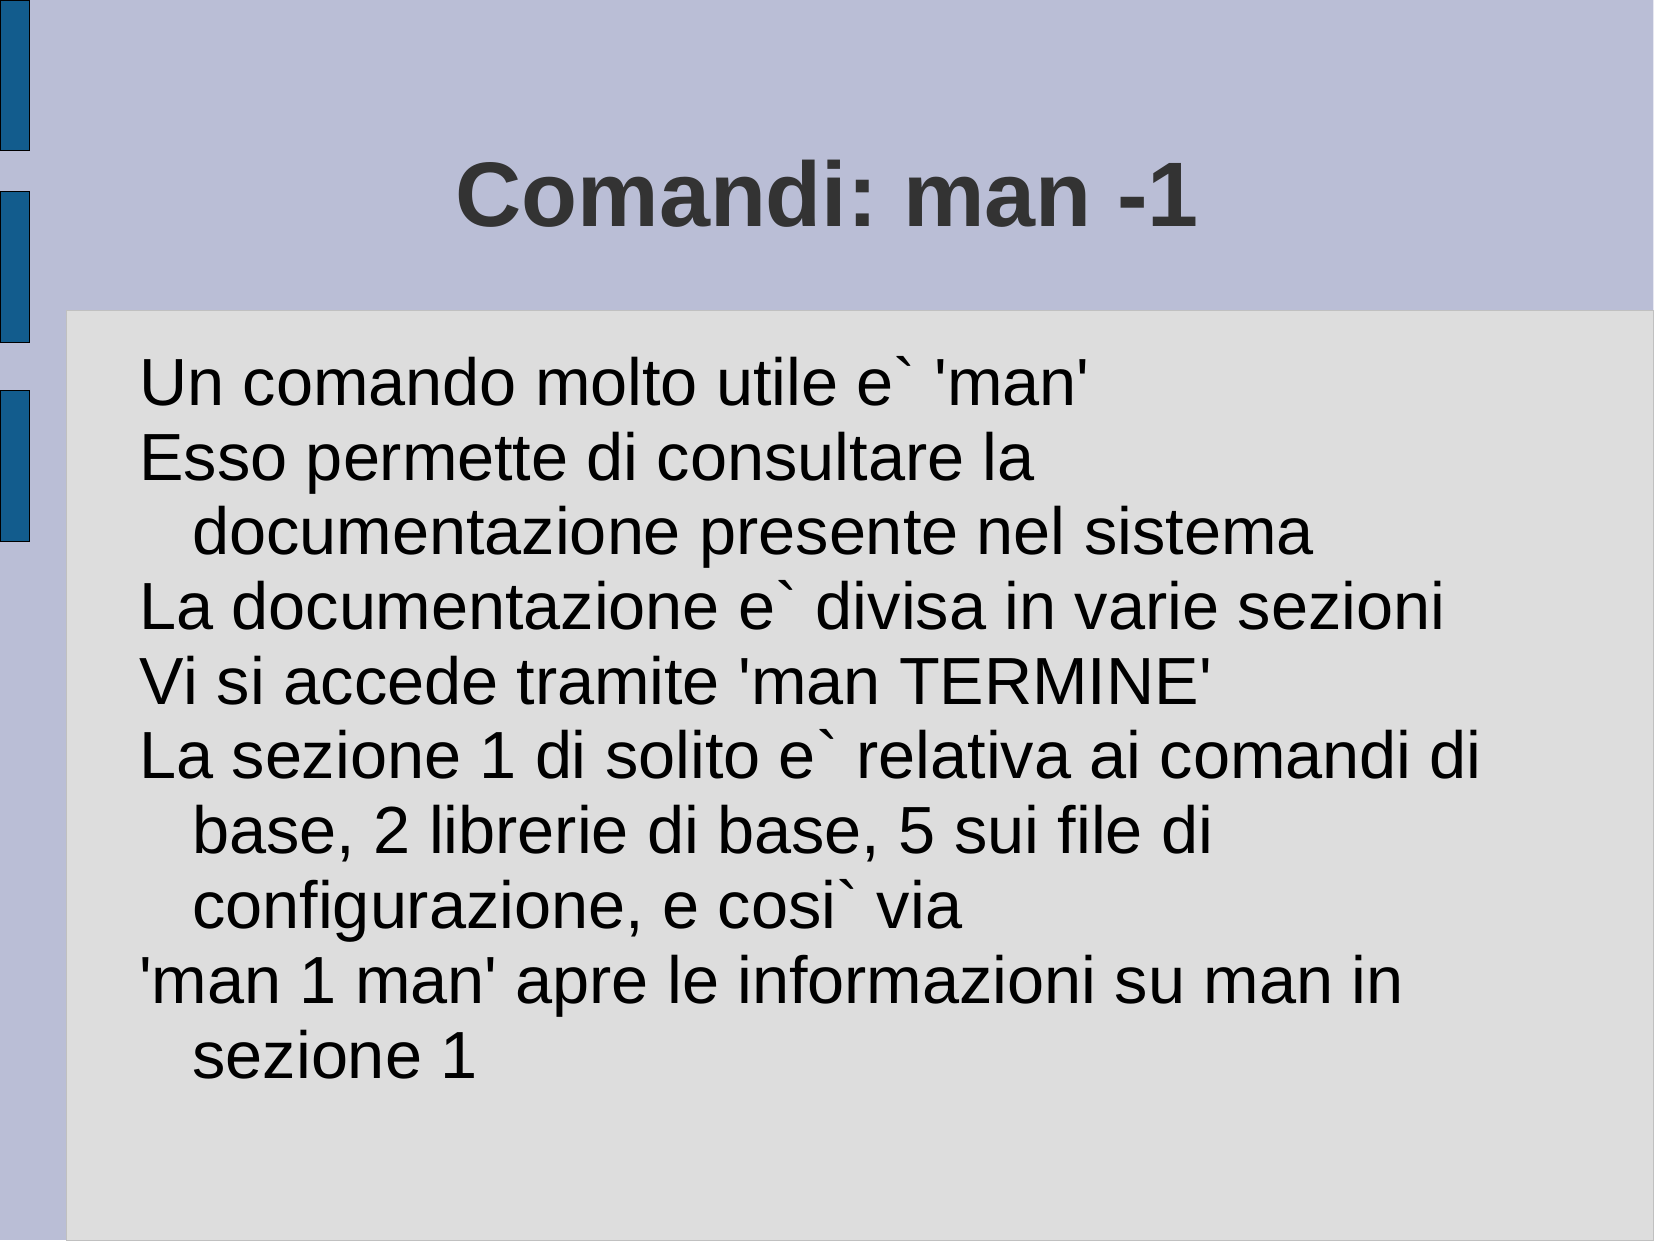

# Comandi: man -1
Un comando molto utile e` 'man'
Esso permette di consultare la documentazione presente nel sistema
La documentazione e` divisa in varie sezioni
Vi si accede tramite 'man TERMINE'
La sezione 1 di solito e` relativa ai comandi di base, 2 librerie di base, 5 sui file di configurazione, e cosi` via
'man 1 man' apre le informazioni su man in sezione 1